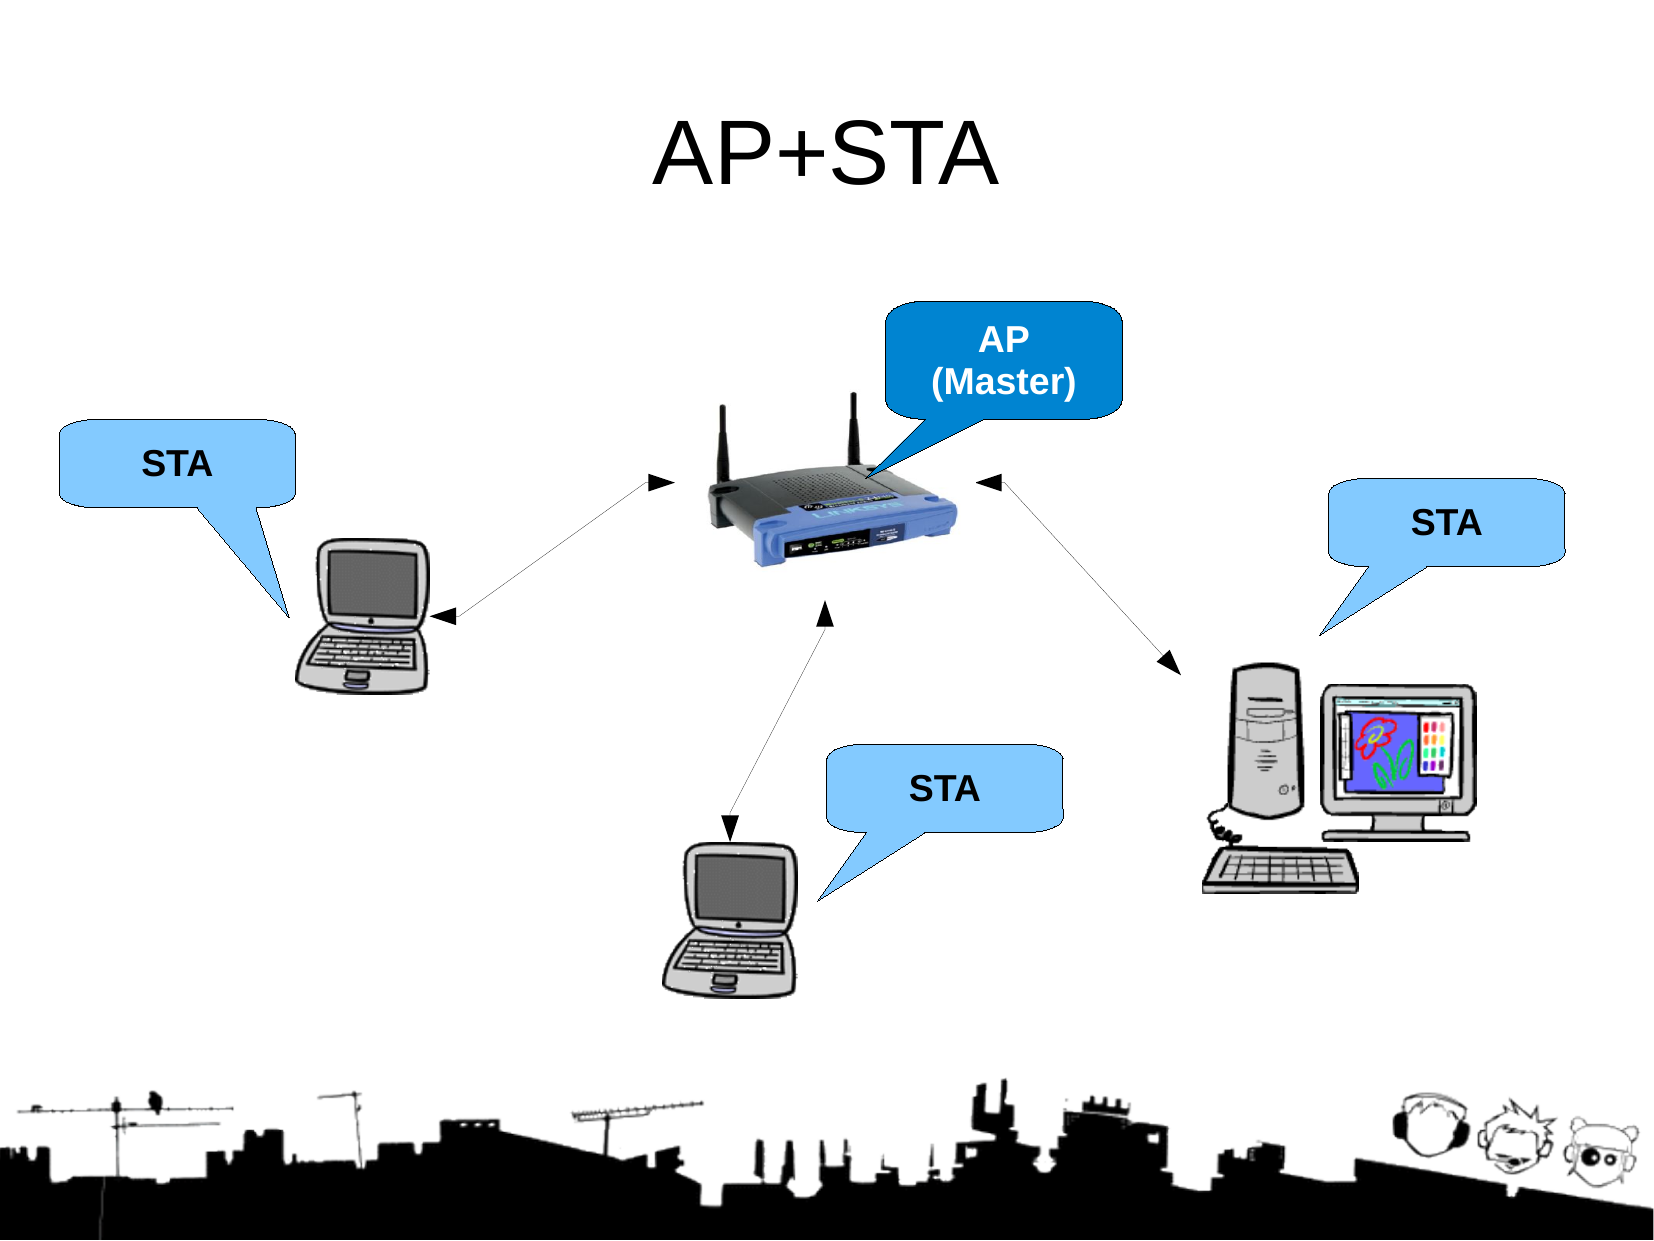

# AP+STA
AP
(Master)
STA
STA
STA